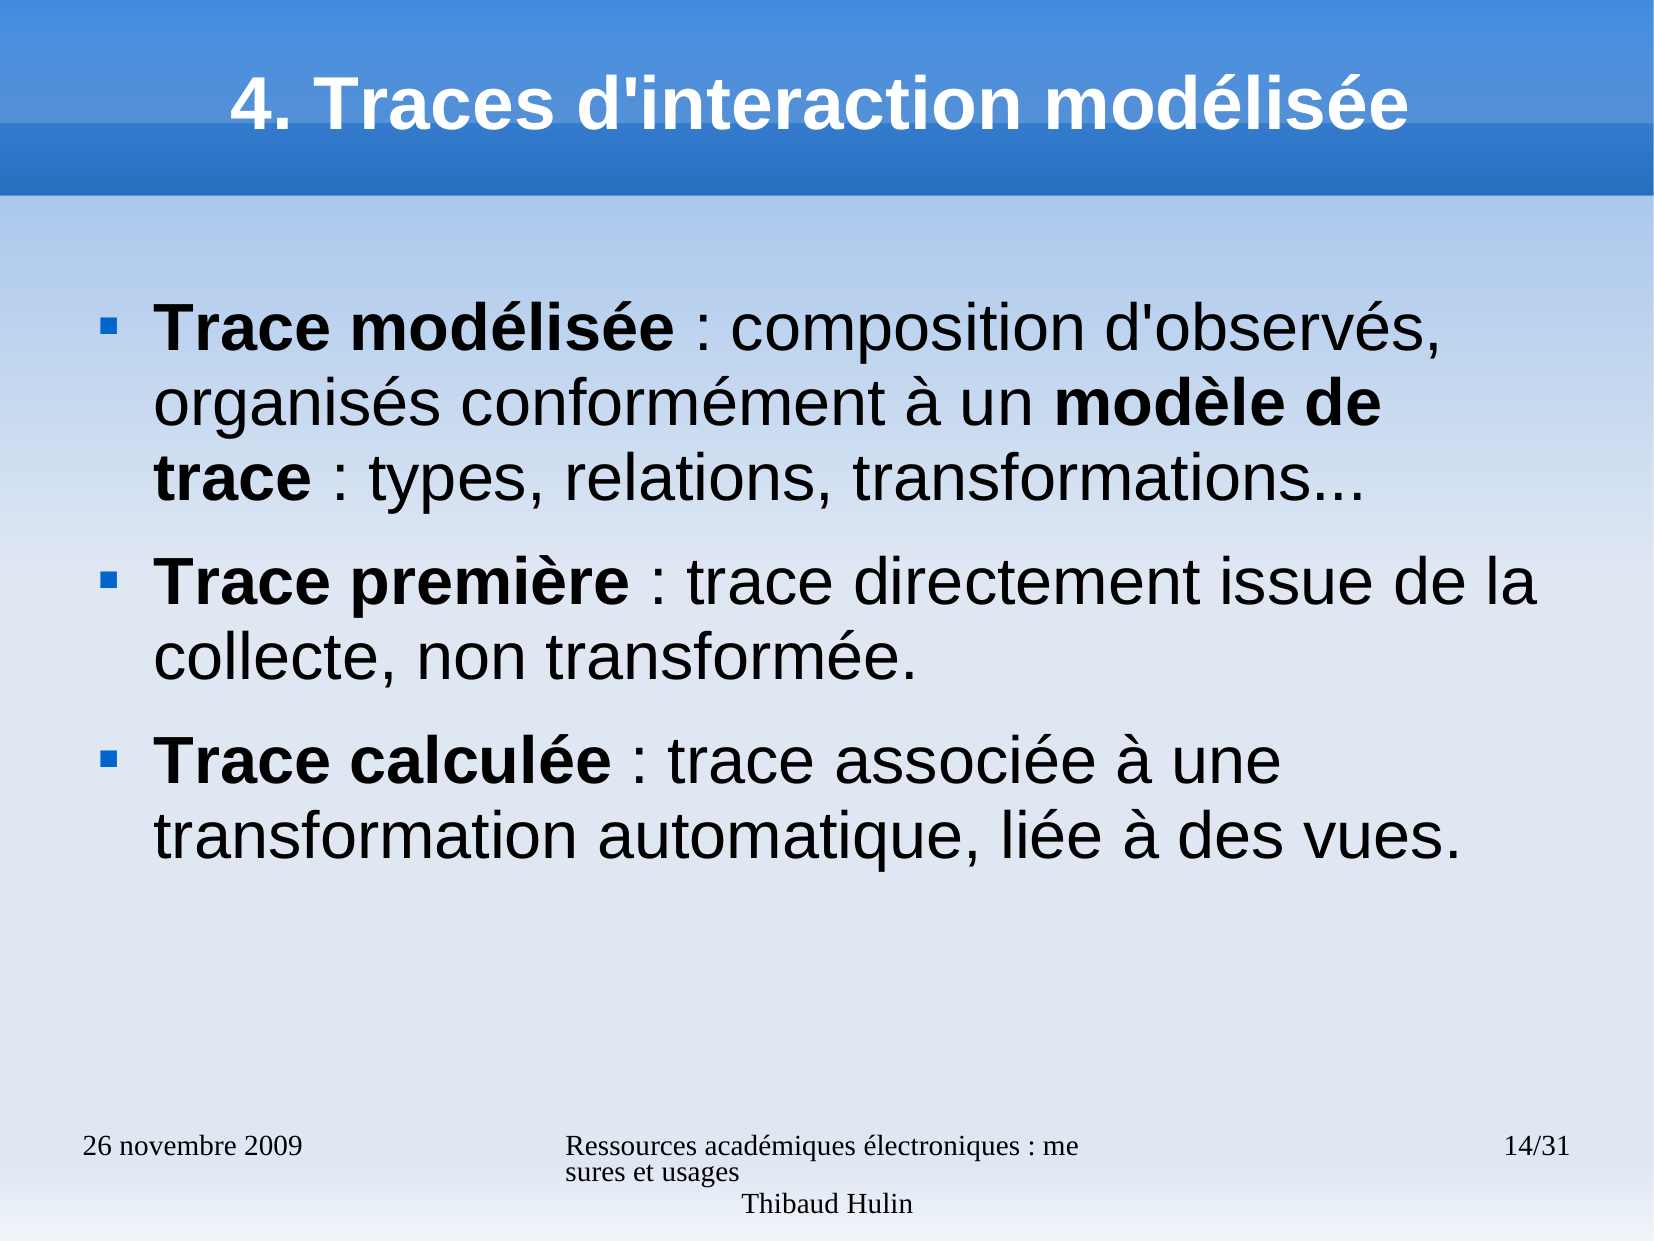

# 4. Traces d'interaction modélisée
Trace modélisée : composition d'observés, organisés conformément à un modèle de trace : types, relations, transformations...
Trace première : trace directement issue de la collecte, non transformée.
Trace calculée : trace associée à une transformation automatique, liée à des vues.
26 novembre 2009
Ressources académiques électroniques : mesures et usages
14